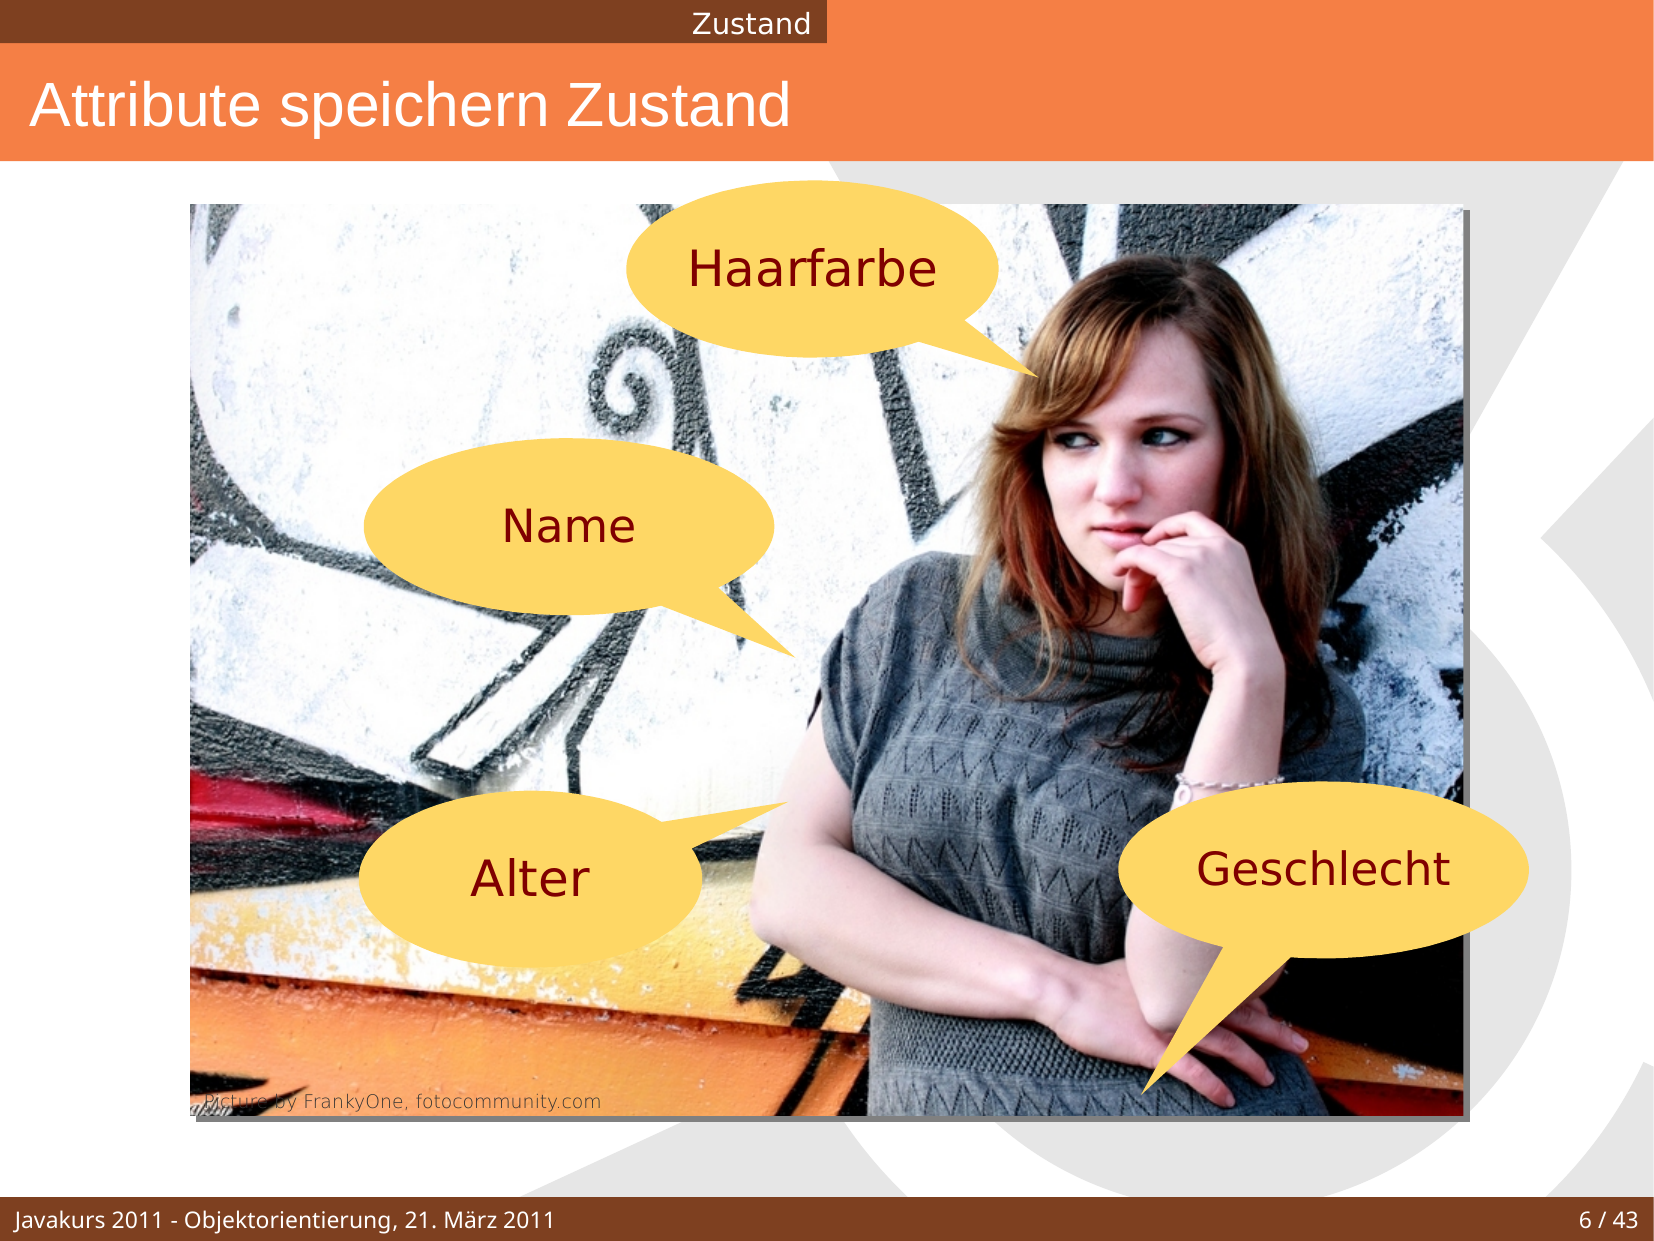

Zustand
# Attribute speichern Zustand
Haarfarbe
Name
Geschlecht
Alter
Picture by FrankyOne, fotocommunity.com